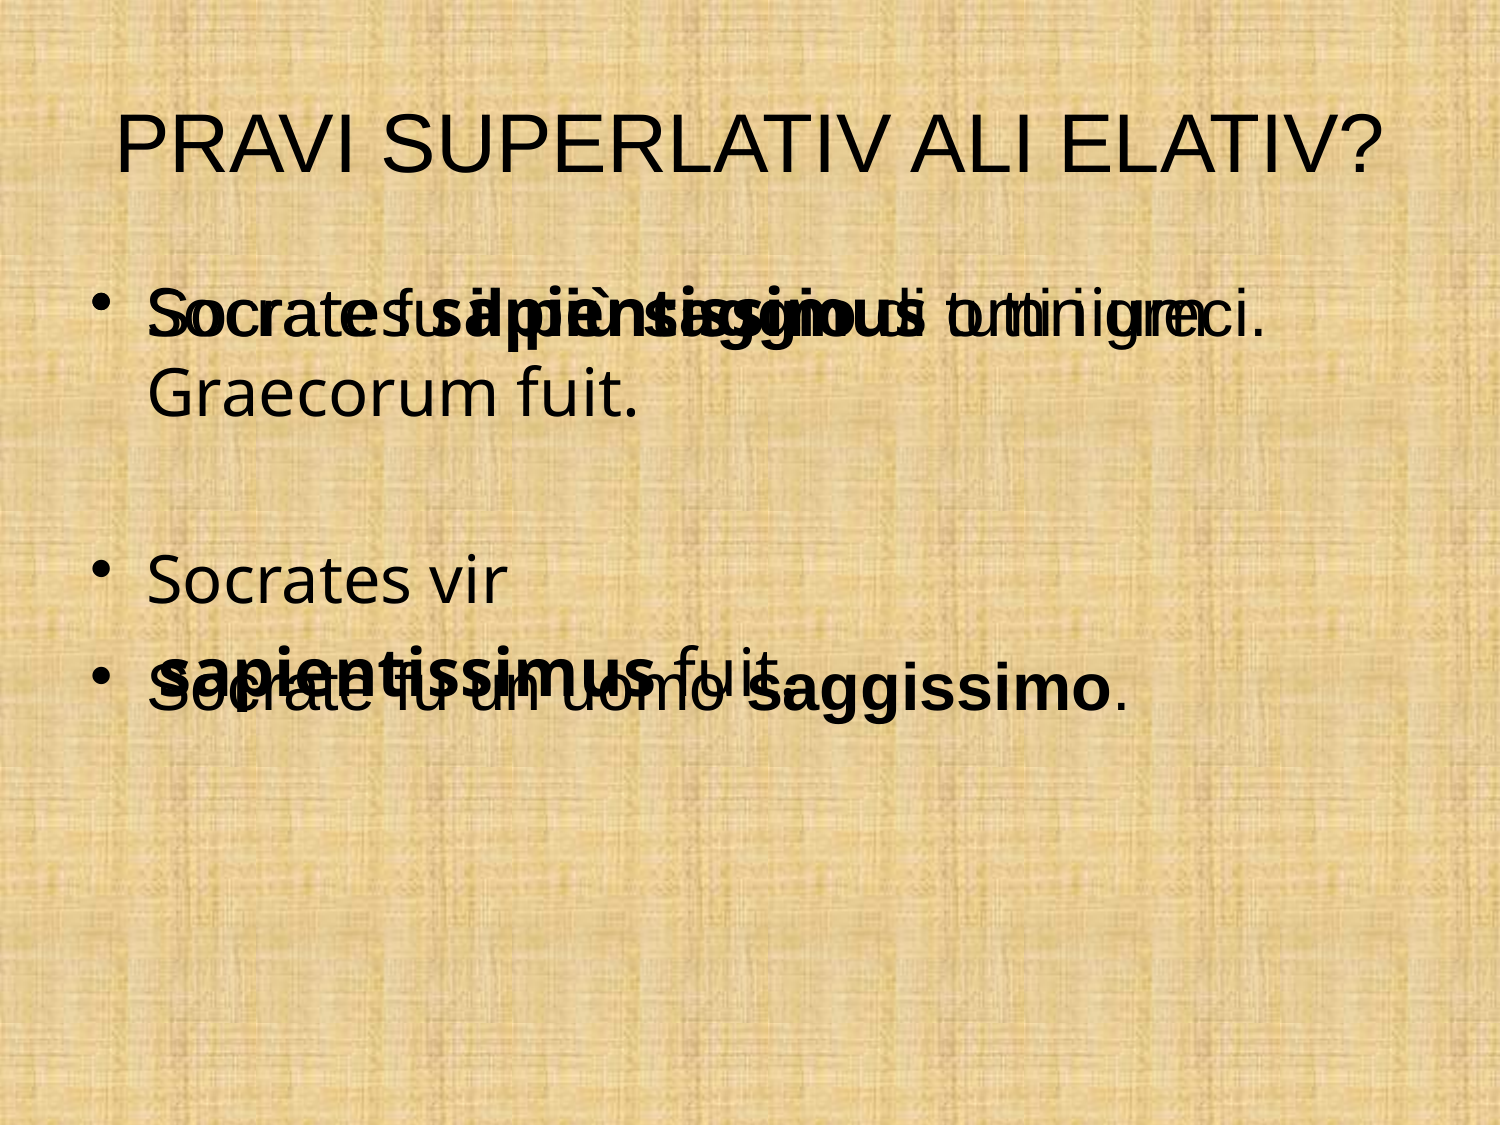

# PRAVI SUPERLATIV ALI ELATIV?
Socrates sapientissimus omnium Graecorum fuit.
Socrates vir
 sapientissimus fuit.
Socrate fu il più saggio di tutti i greci.
Socrate fu un uomo saggissimo.